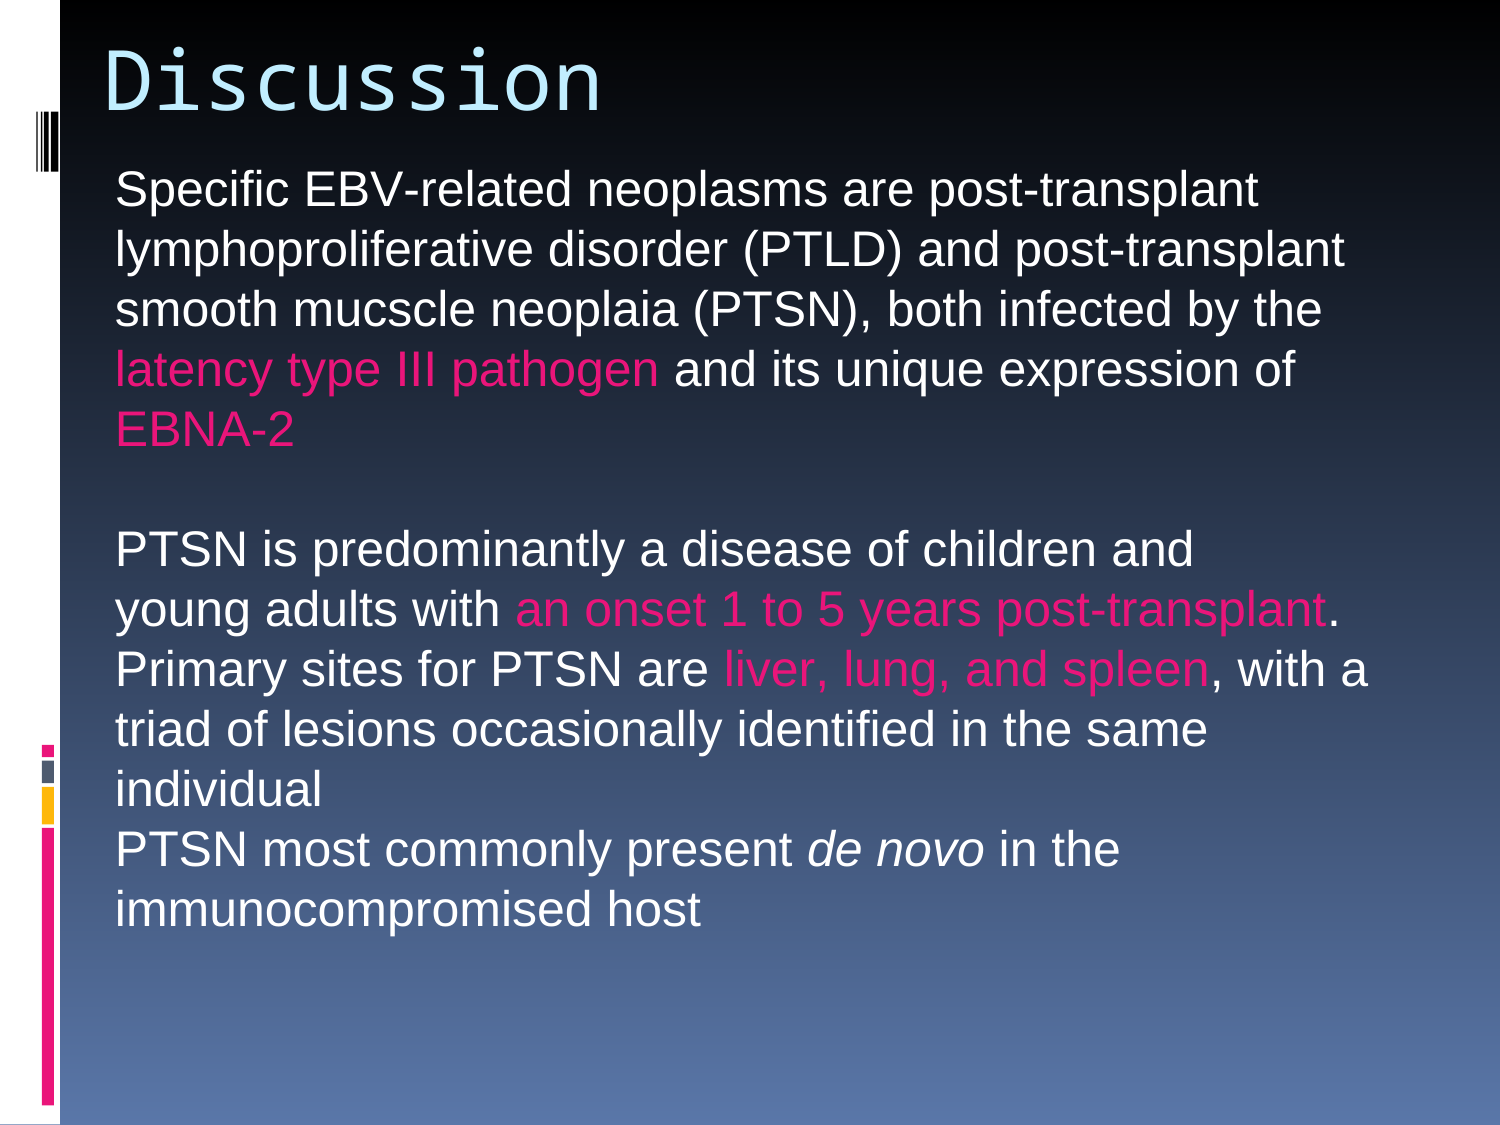

# Discussion
Specific EBV-related neoplasms are post-transplant lymphoproliferative disorder (PTLD) and post-transplant smooth mucscle neoplaia (PTSN), both infected by the latency type III pathogen and its unique expression of EBNA-2
PTSN is predominantly a disease of children and
young adults with an onset 1 to 5 years post-transplant. Primary sites for PTSN are liver, lung, and spleen, with a triad of lesions occasionally identified in the same individual
PTSN most commonly present de novo in the immunocompromised host